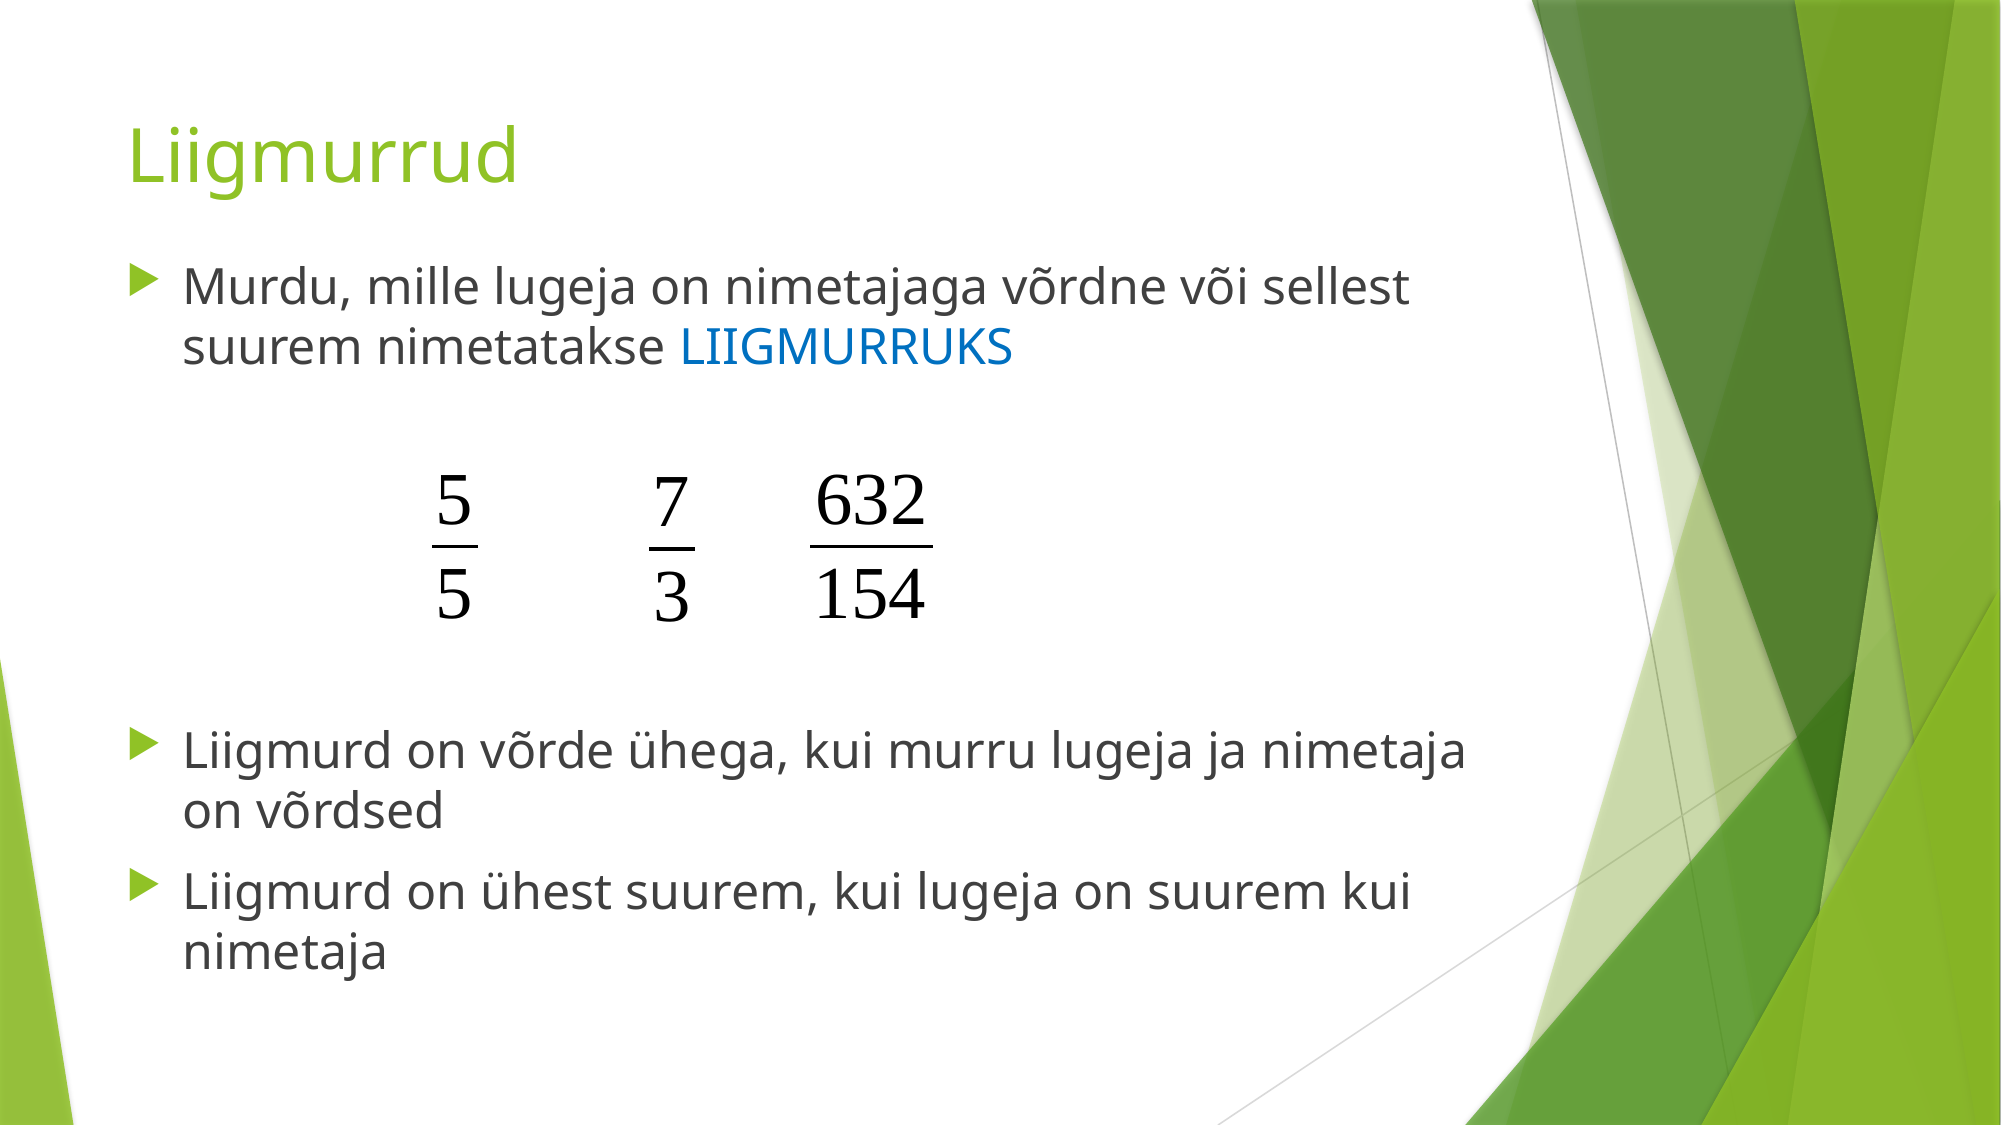

# Liigmurrud
Murdu, mille lugeja on nimetajaga võrdne või sellest suurem nimetatakse LIIGMURRUKS
Liigmurd on võrde ühega, kui murru lugeja ja nimetaja on võrdsed
Liigmurd on ühest suurem, kui lugeja on suurem kui nimetaja